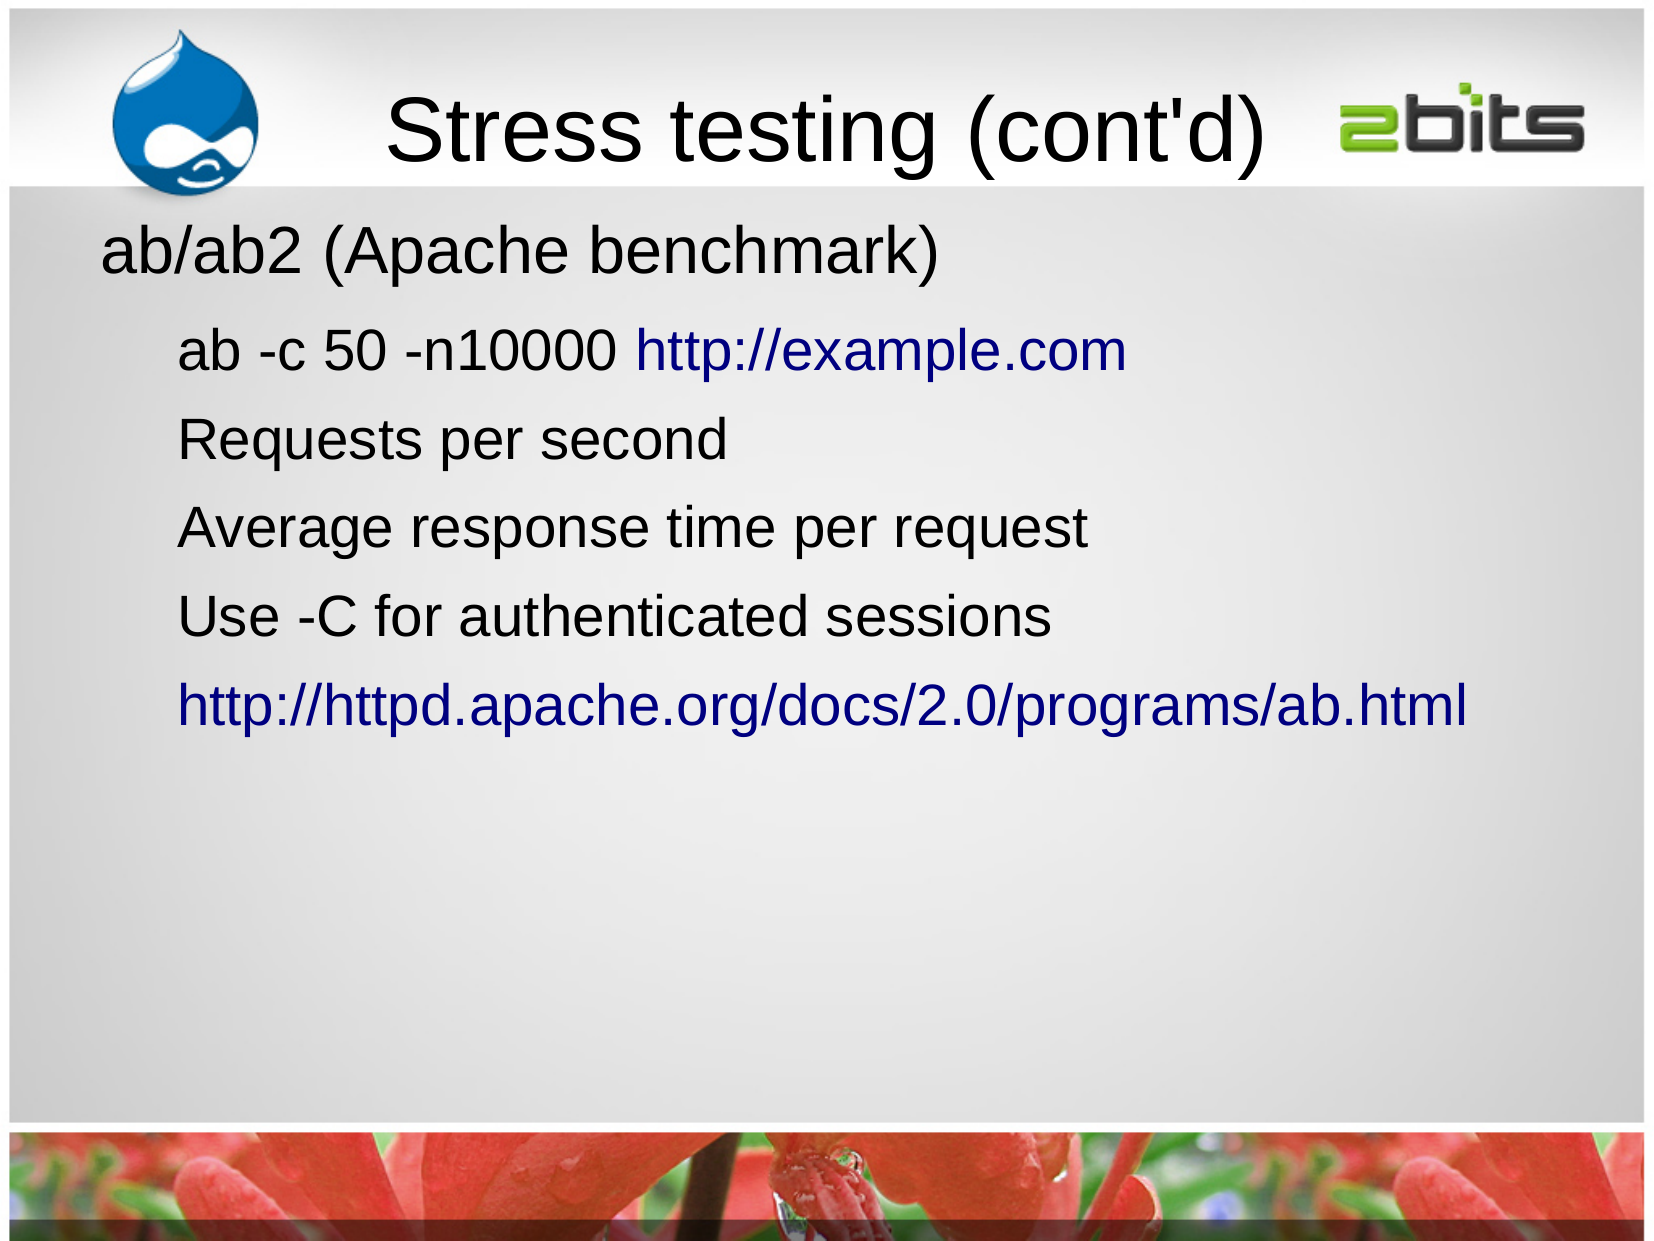

# Stress testing (cont'd)
ab/ab2 (Apache benchmark)
ab -c 50 -n10000 http://example.com
Requests per second
Average response time per request
Use -C for authenticated sessions
http://httpd.apache.org/docs/2.0/programs/ab.html